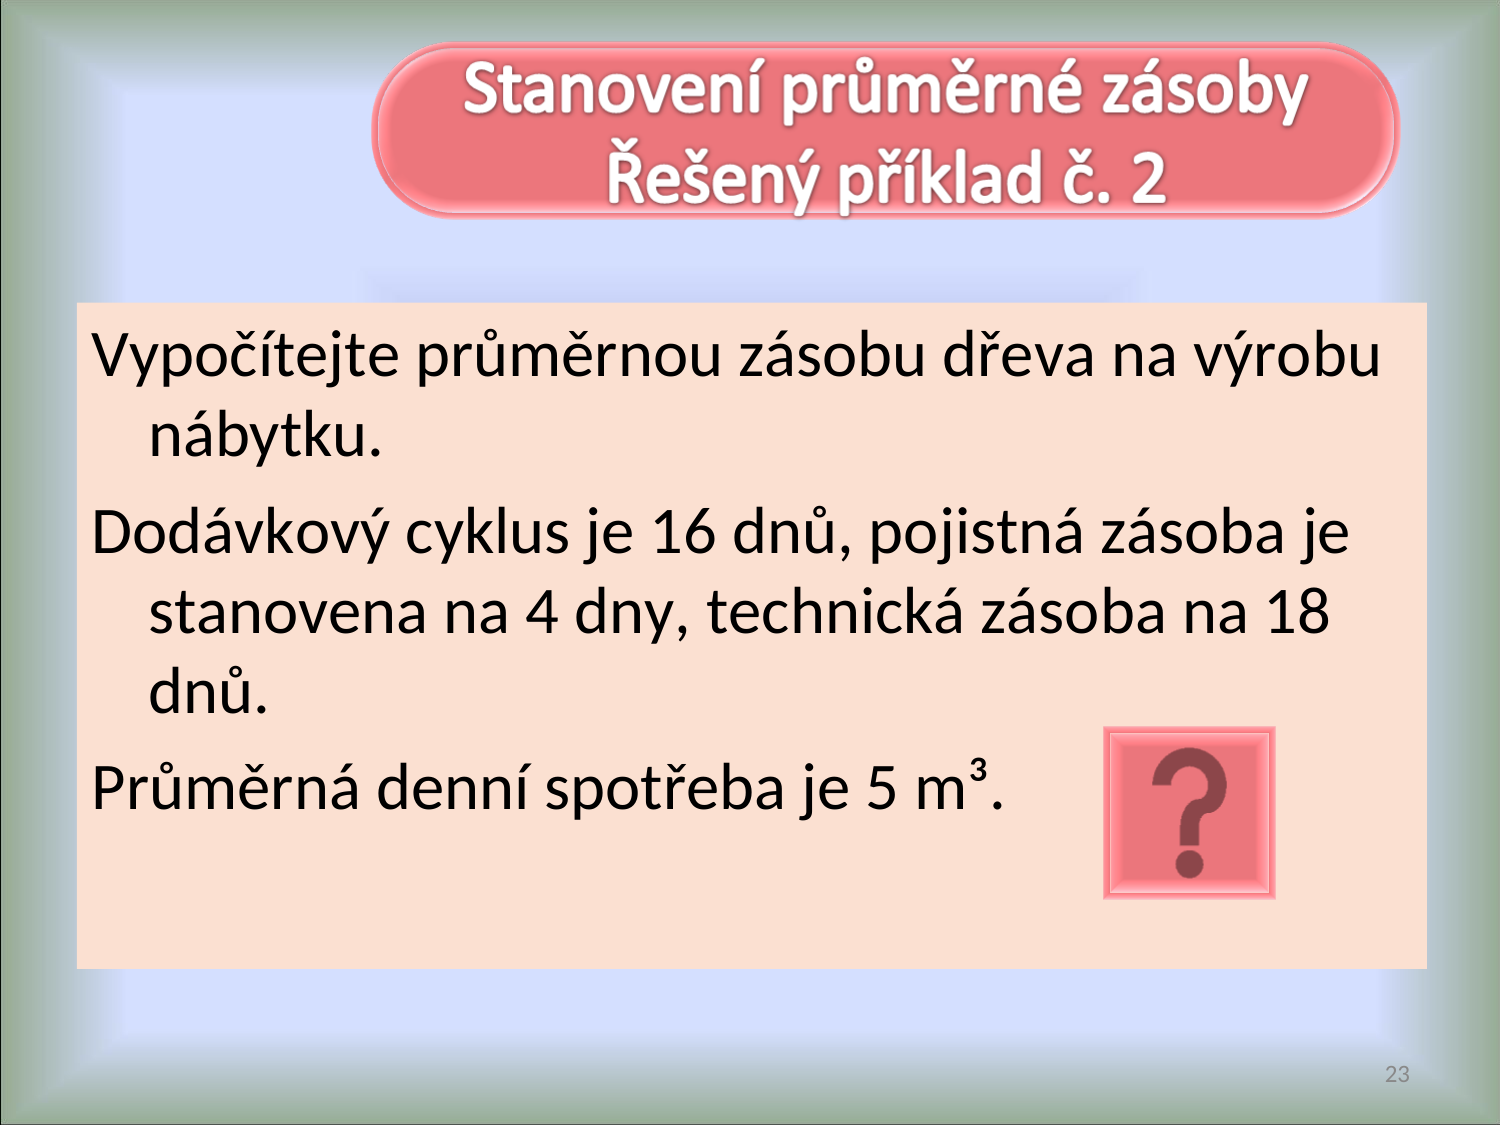

# Vypočítejte průměrnou zásobu dřeva na výrobu nábytku.
Dodávkový cyklus je 16 dnů, pojistná zásoba je stanovena na 4 dny, technická zásoba na 18 dnů.
Průměrná denní spotřeba je 5 m³.